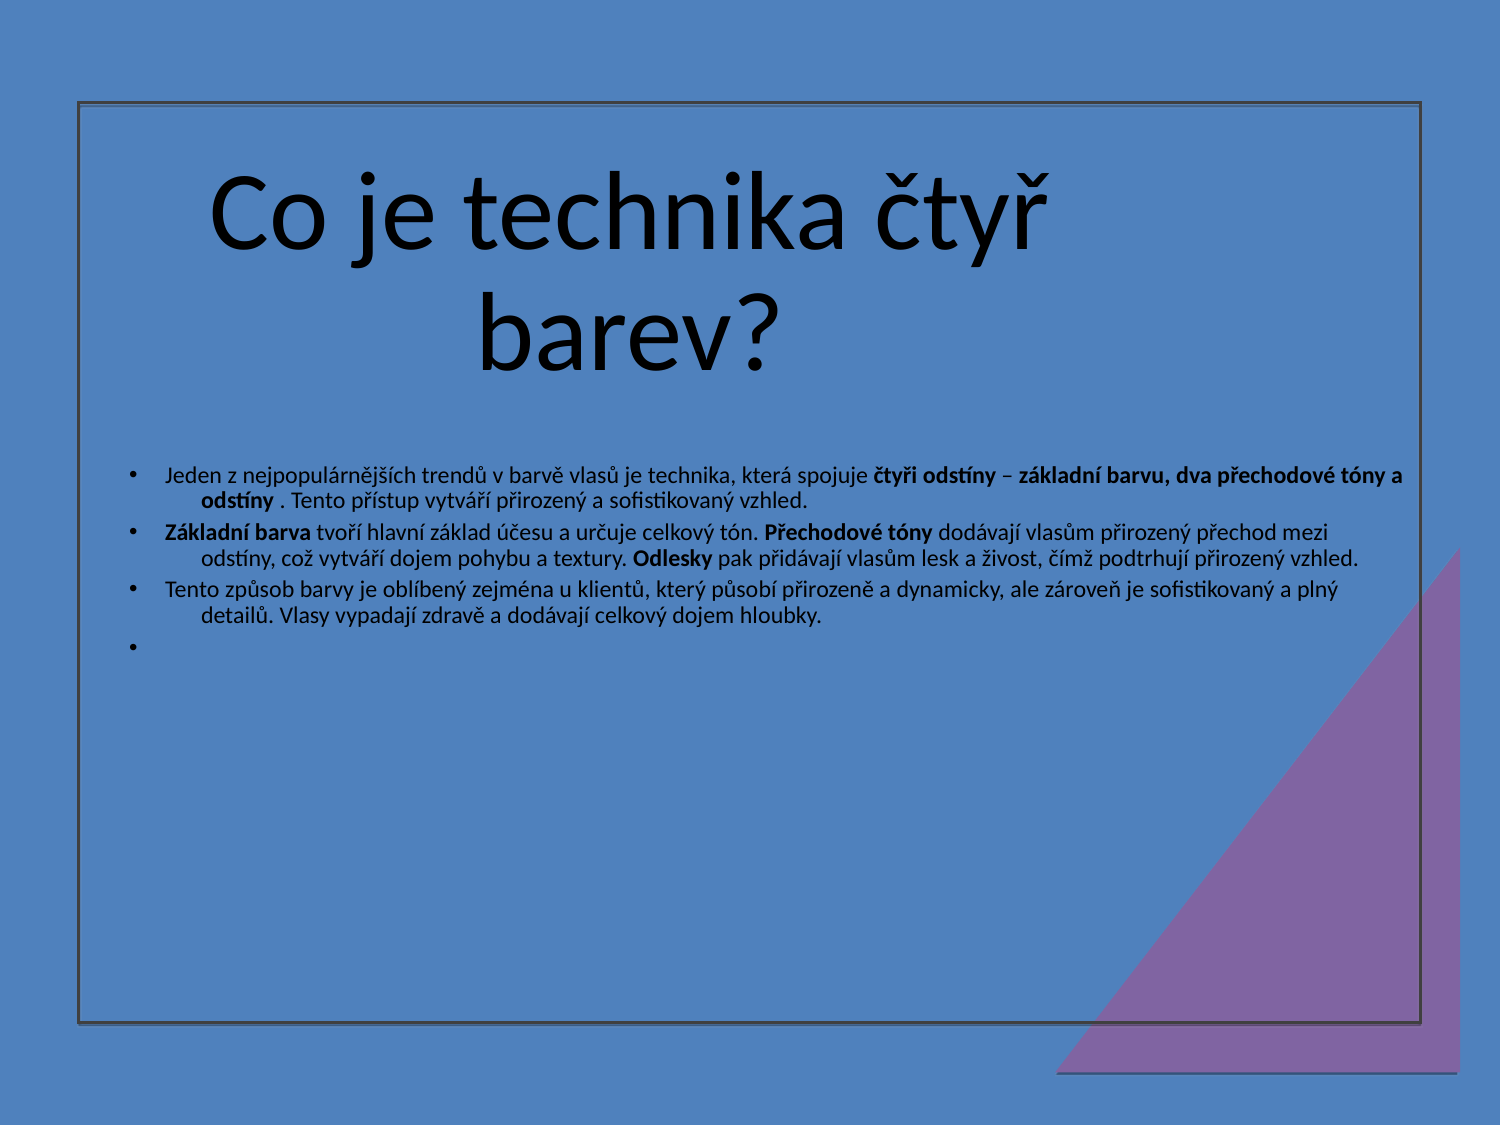

# Co je technika čtyř barev?
Jeden z nejpopulárnějších trendů v barvě vlasů je technika, která spojuje čtyři odstíny – základní barvu, dva přechodové tóny a odstíny . Tento přístup vytváří přirozený a sofistikovaný vzhled.
Základní barva tvoří hlavní základ účesu a určuje celkový tón. Přechodové tóny dodávají vlasům přirozený přechod mezi odstíny, což vytváří dojem pohybu a textury. Odlesky pak přidávají vlasům lesk a živost, čímž podtrhují přirozený vzhled.
Tento způsob barvy je oblíbený zejména u klientů, který působí přirozeně a dynamicky, ale zároveň je sofistikovaný a plný detailů. Vlasy vypadají zdravě a dodávají celkový dojem hloubky.